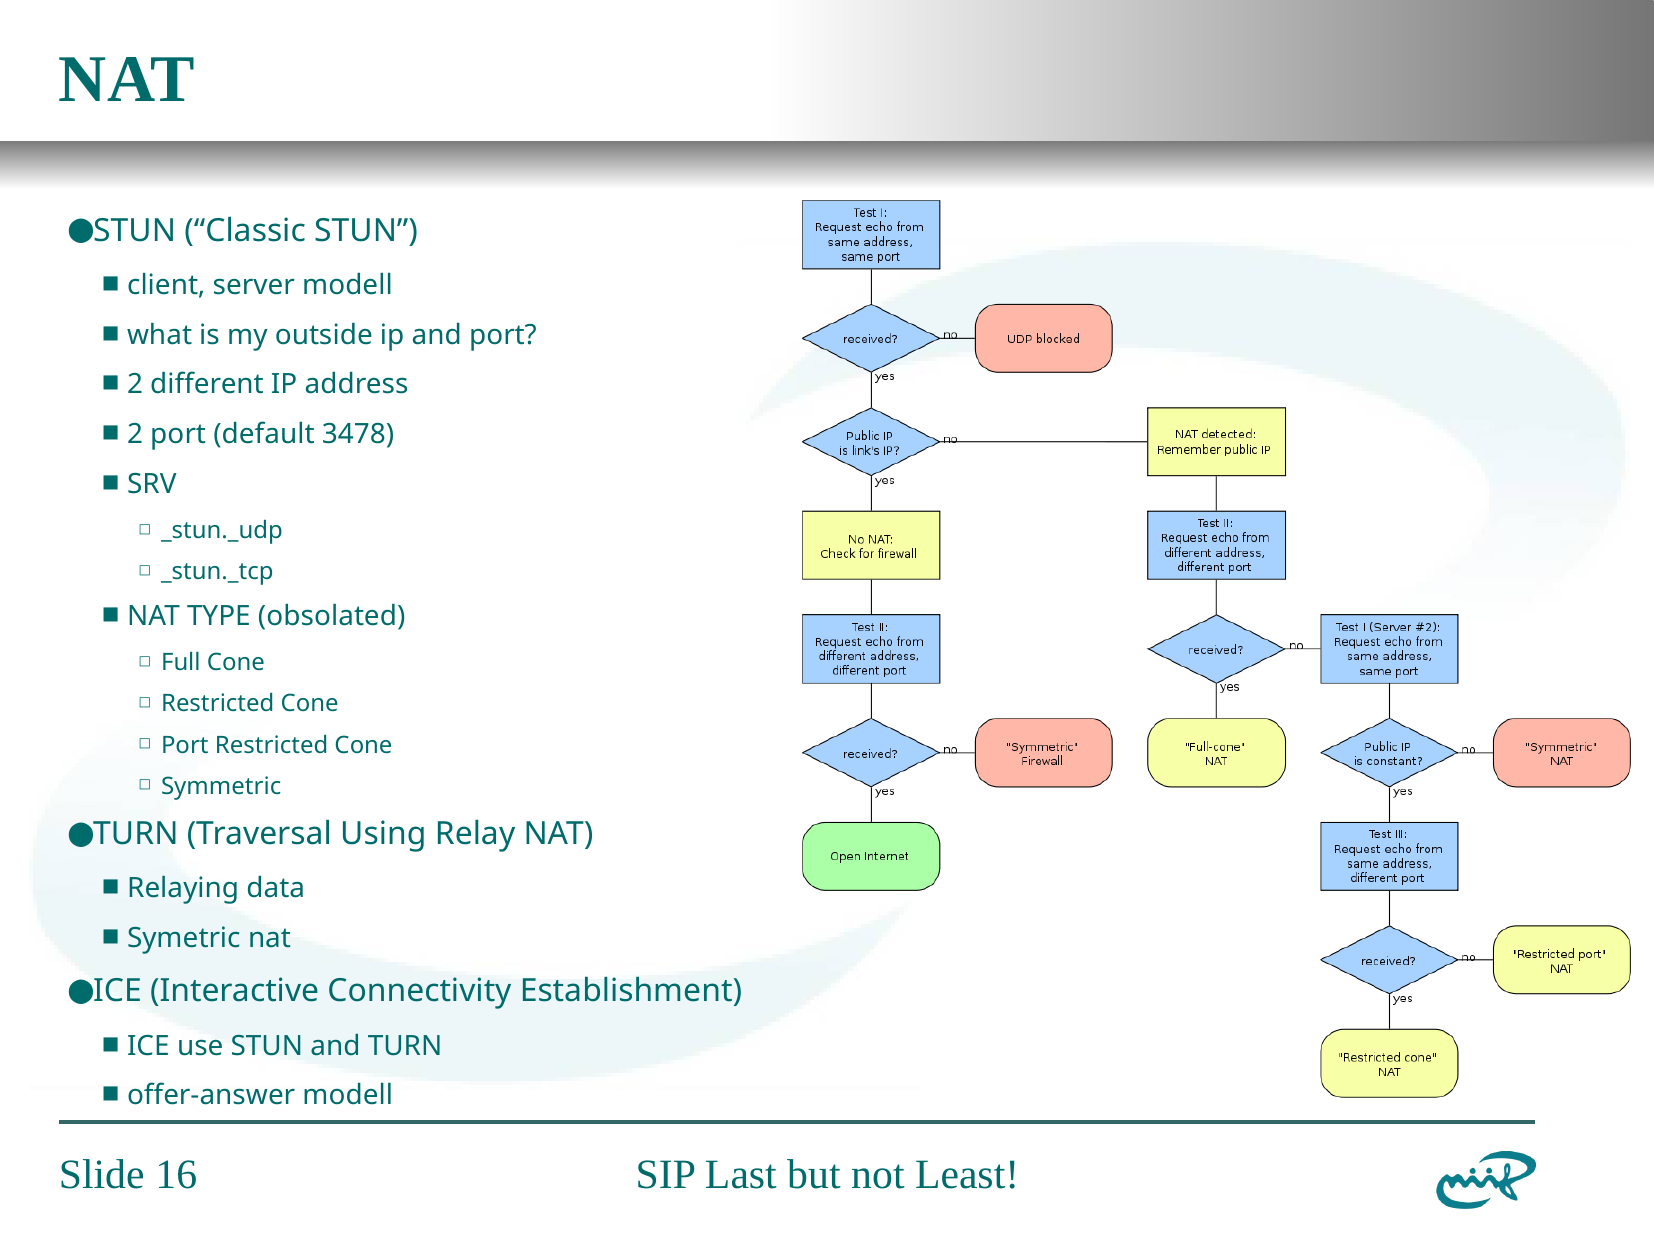

# NAT
STUN (“Classic STUN”)
client, server modell
what is my outside ip and port?
2 different IP address
2 port (default 3478)
SRV
_stun._udp
_stun._tcp
NAT TYPE (obsolated)
Full Cone
Restricted Cone
Port Restricted Cone
Symmetric
TURN (Traversal Using Relay NAT)
Relaying data
Symetric nat
ICE (Interactive Connectivity Establishment)
ICE use STUN and TURN
offer-answer modell
16
SIP Last but not Least!